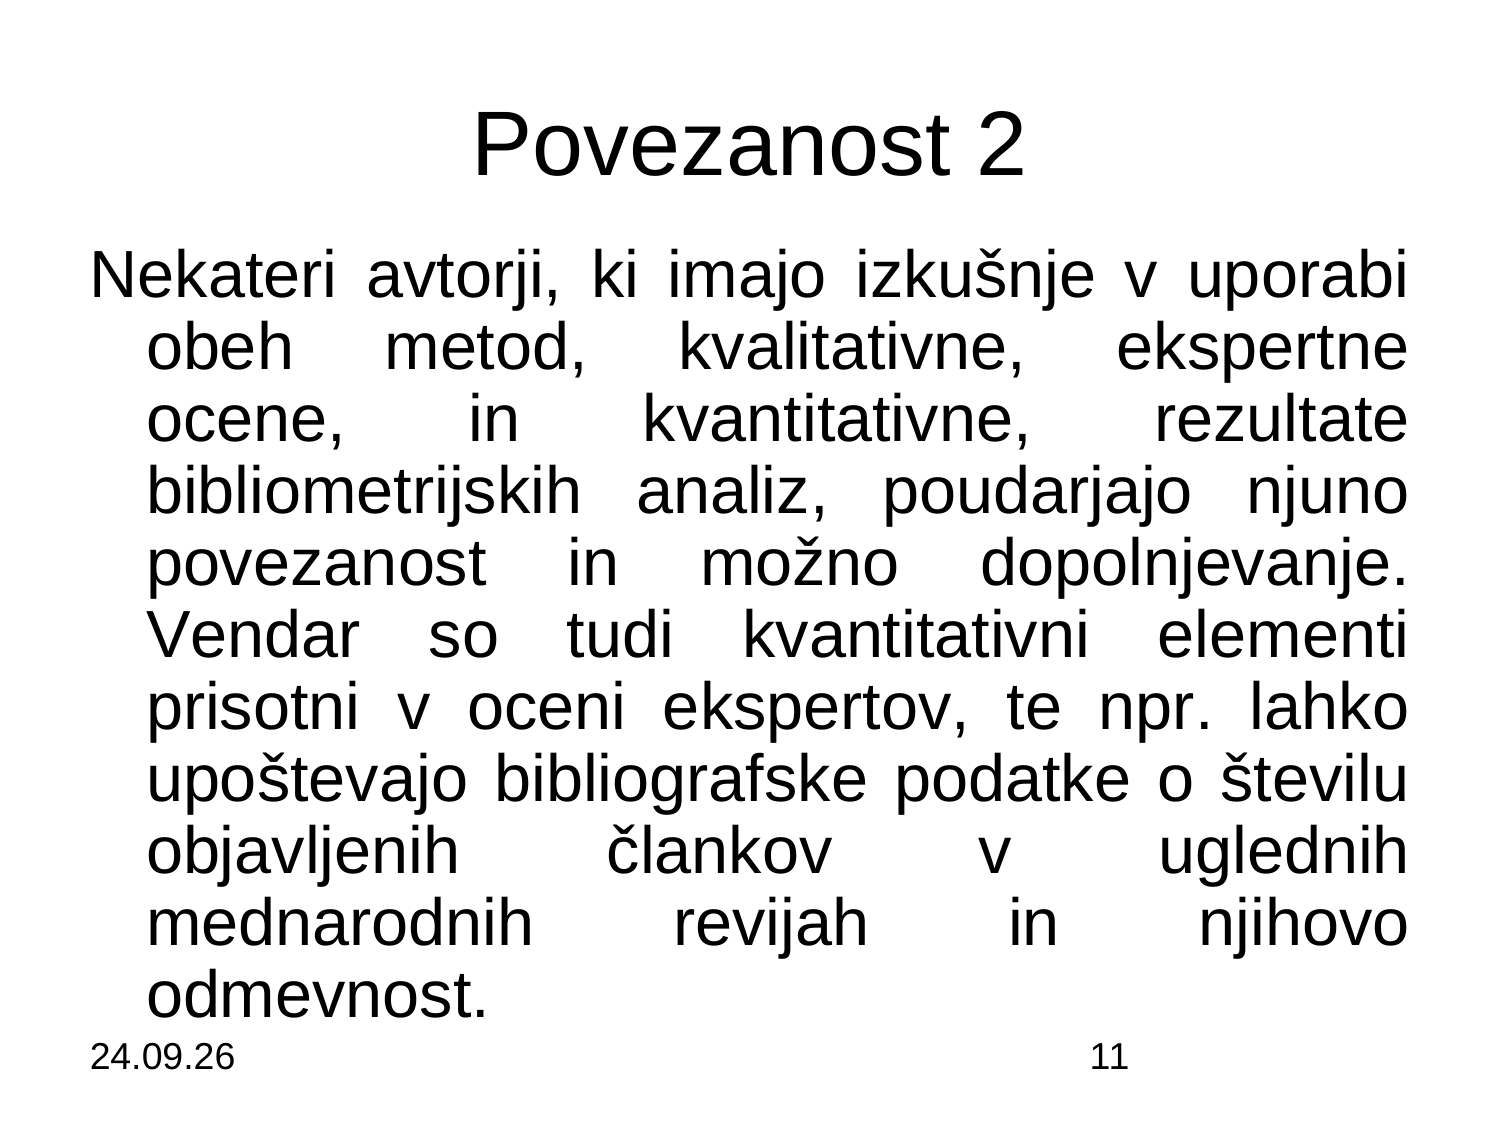

# Povezanost 2
Nekateri avtorji, ki imajo izkušnje v uporabi obeh metod, kvalitativne, ekspertne ocene, in kvantitativne, rezultate bibliometrijskih analiz, poudarjajo njuno povezanost in možno dopolnjevanje. Vendar so tudi kvantitativni elementi prisotni v oceni ekspertov, te npr. lahko upoštevajo bibliografske podatke o številu objavljenih člankov v uglednih mednarodnih revijah in njihovo odmevnost.
11